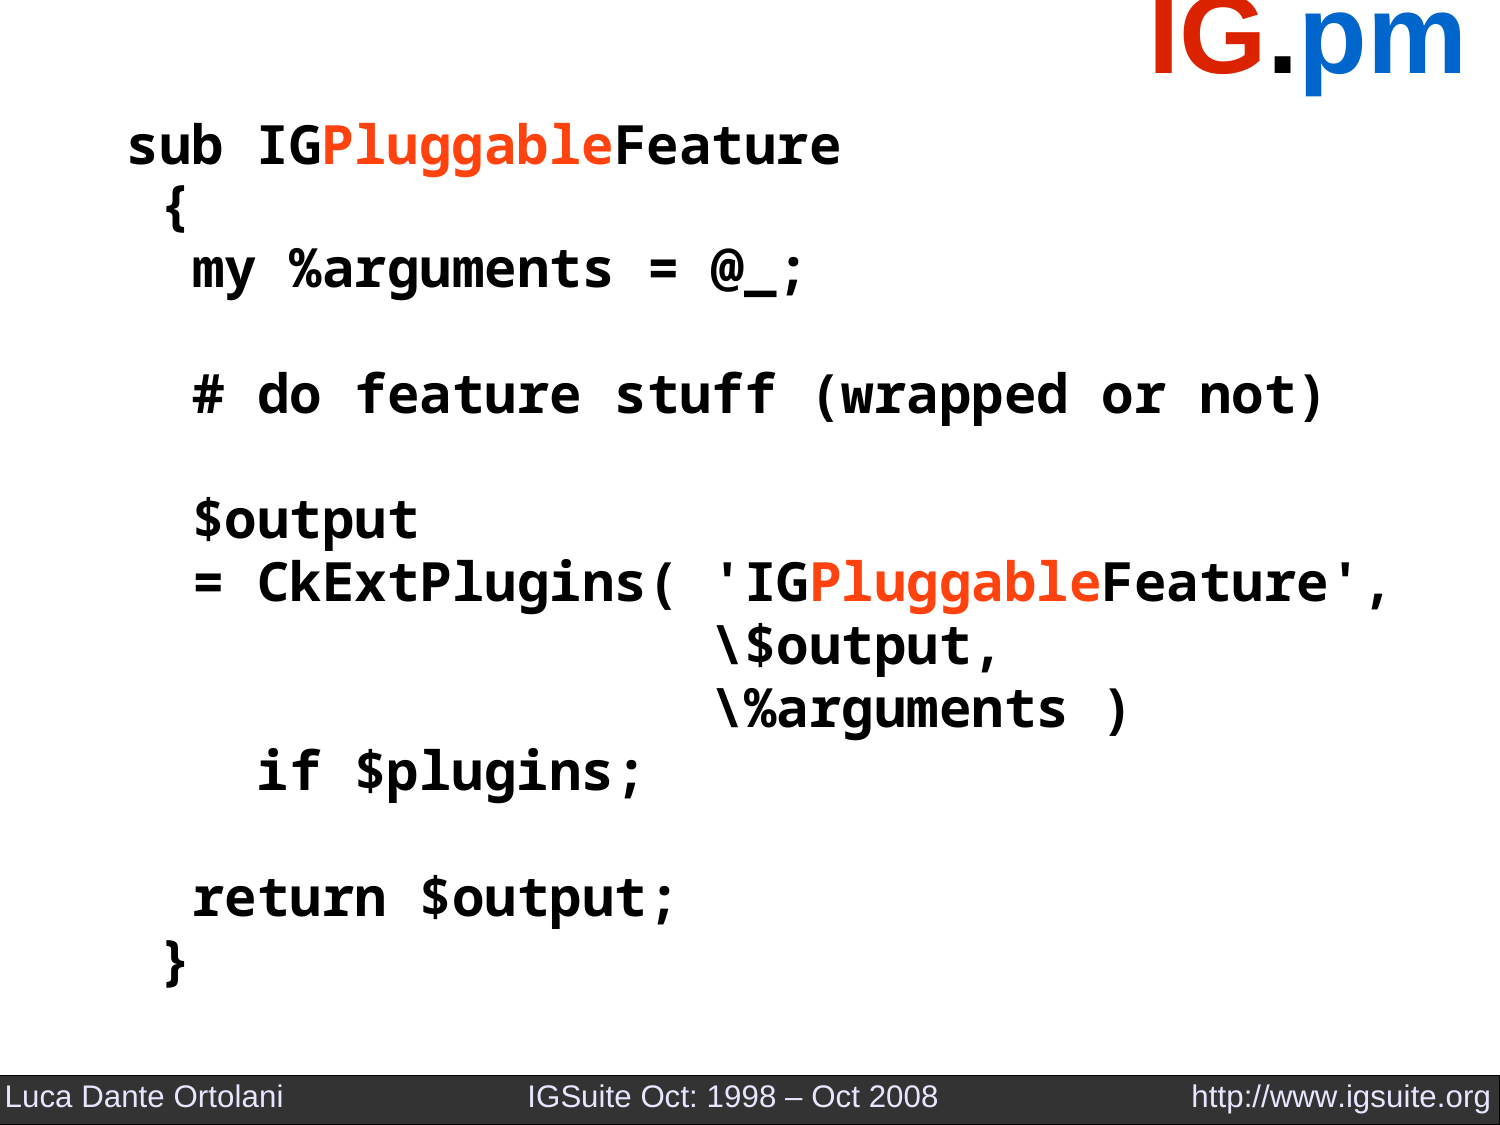

IG.pm
sub IGPluggableFeature
 {
 my %arguments = @_;
 # do feature stuff (wrapped or not)
 $output
 = CkExtPlugins( 'IGPluggableFeature',
 \$output,
 \%arguments )
 if $plugins;
 return $output;
 }
Luca Dante Ortolani IGSuite Oct: 1998 – Oct 2008 http://www.igsuite.org